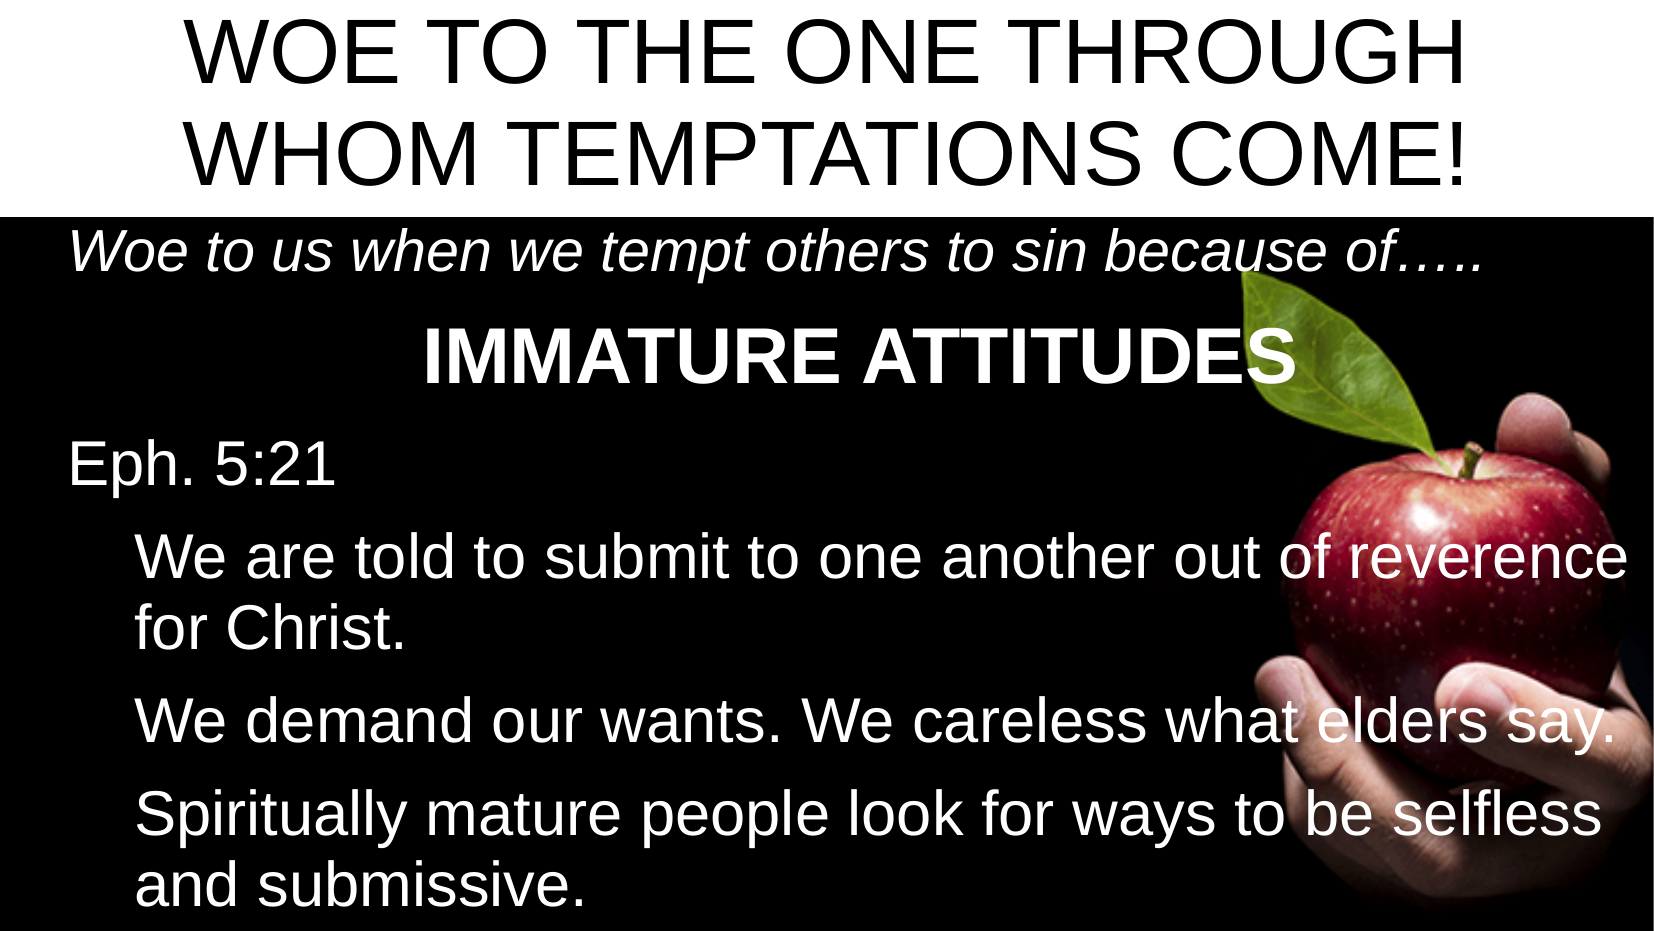

# WOE TO THE ONE THROUGH WHOM TEMPTATIONS COME!
Woe to us when we tempt others to sin because of…..
IMMATURE ATTITUDES
Eph. 5:21
We are told to submit to one another out of reverence for Christ.
We demand our wants. We careless what elders say.
Spiritually mature people look for ways to be selfless and submissive.